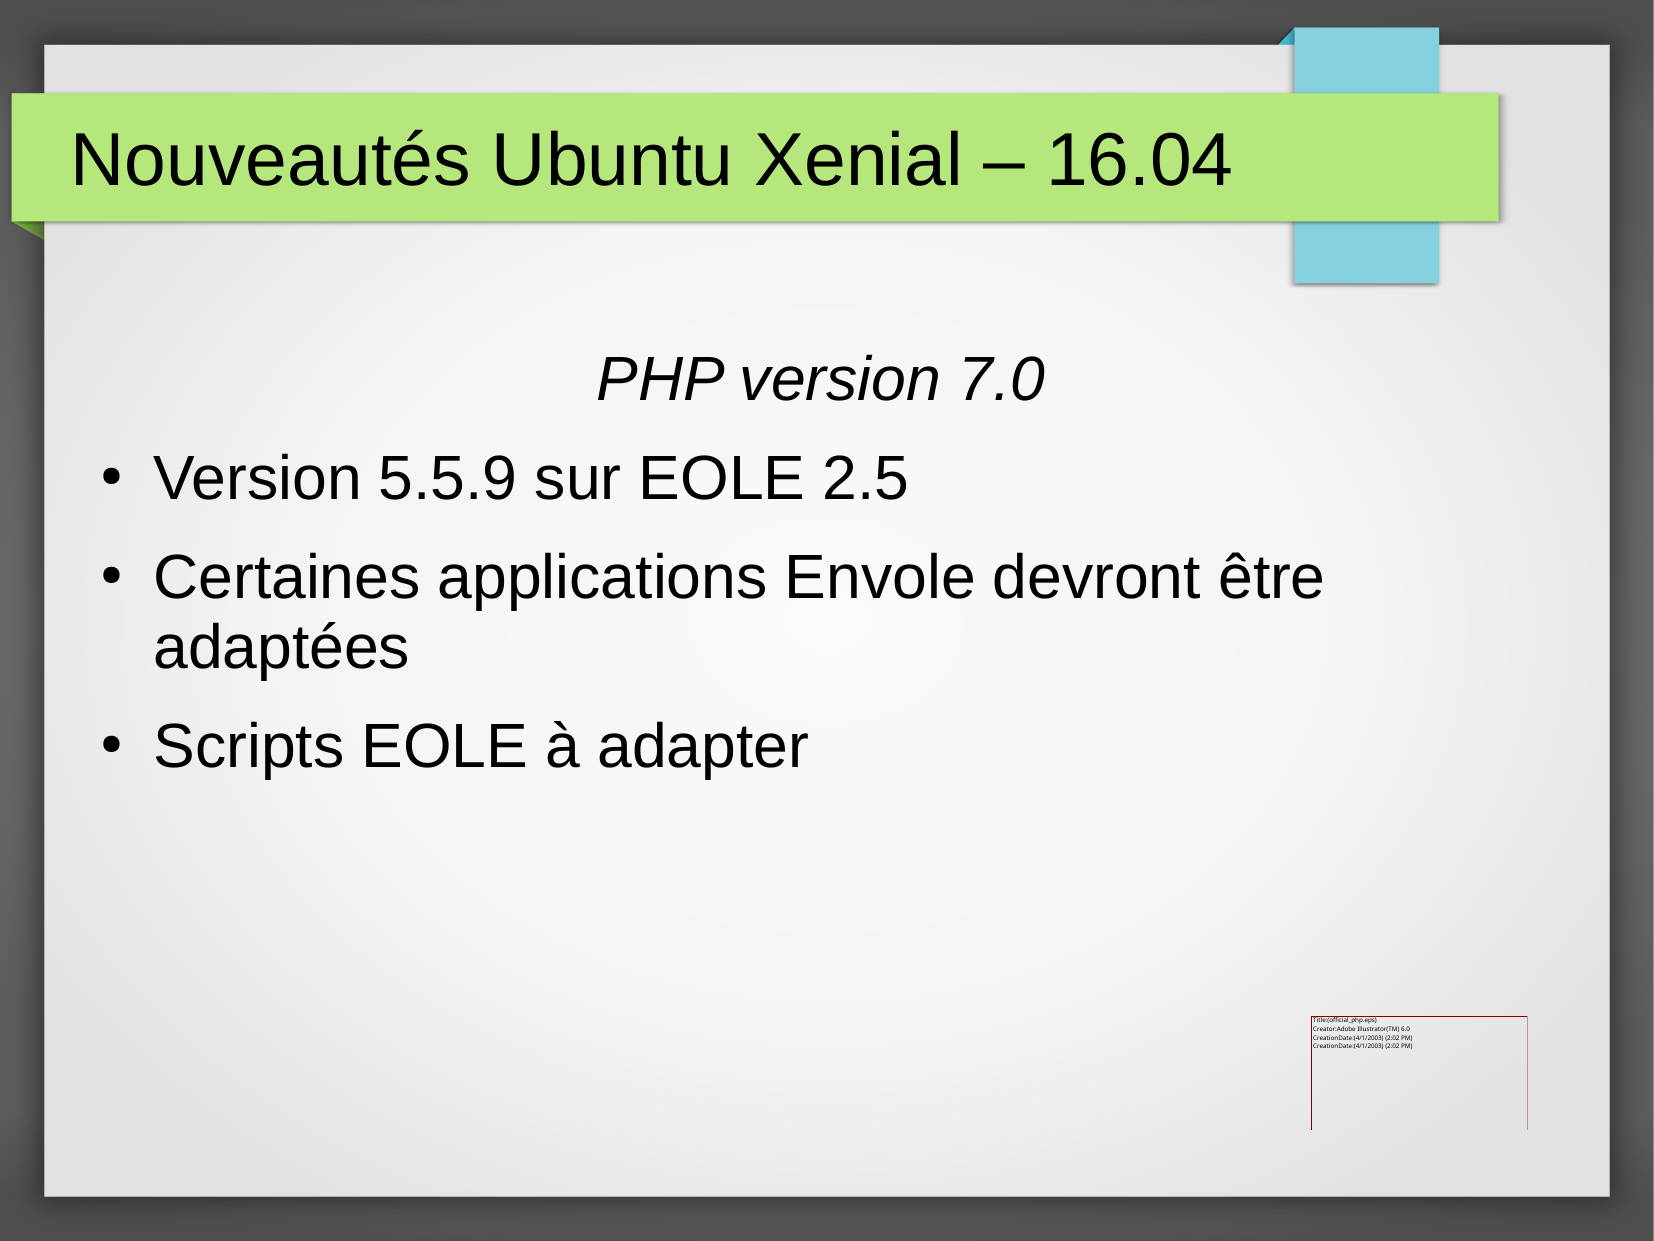

# Nouveautés Ubuntu Xenial – 16.04
PHP version 7.0
Version 5.5.9 sur EOLE 2.5
Certaines applications Envole devront être adaptées
Scripts EOLE à adapter